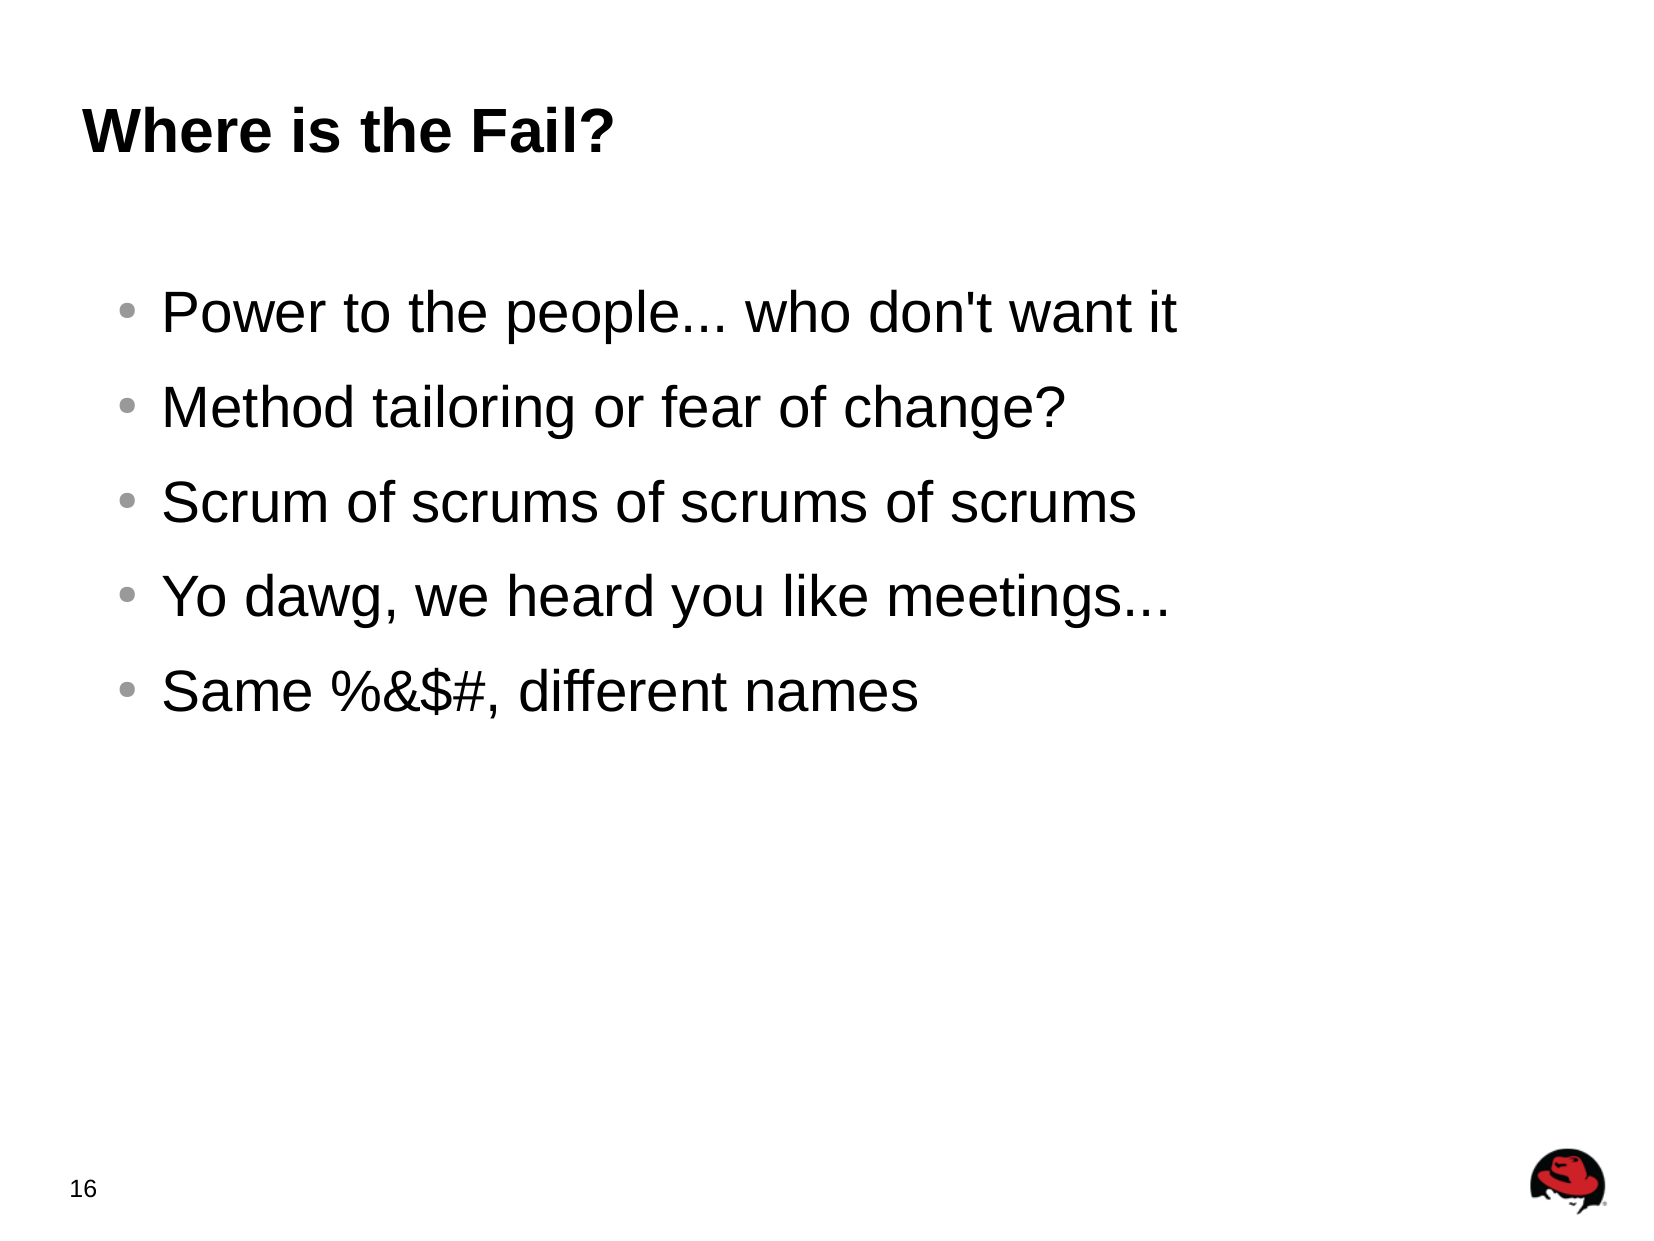

# Where is the Fail?
Power to the people... who don't want it
Method tailoring or fear of change?
Scrum of scrums of scrums of scrums
Yo dawg, we heard you like meetings...
Same %&$#, different names